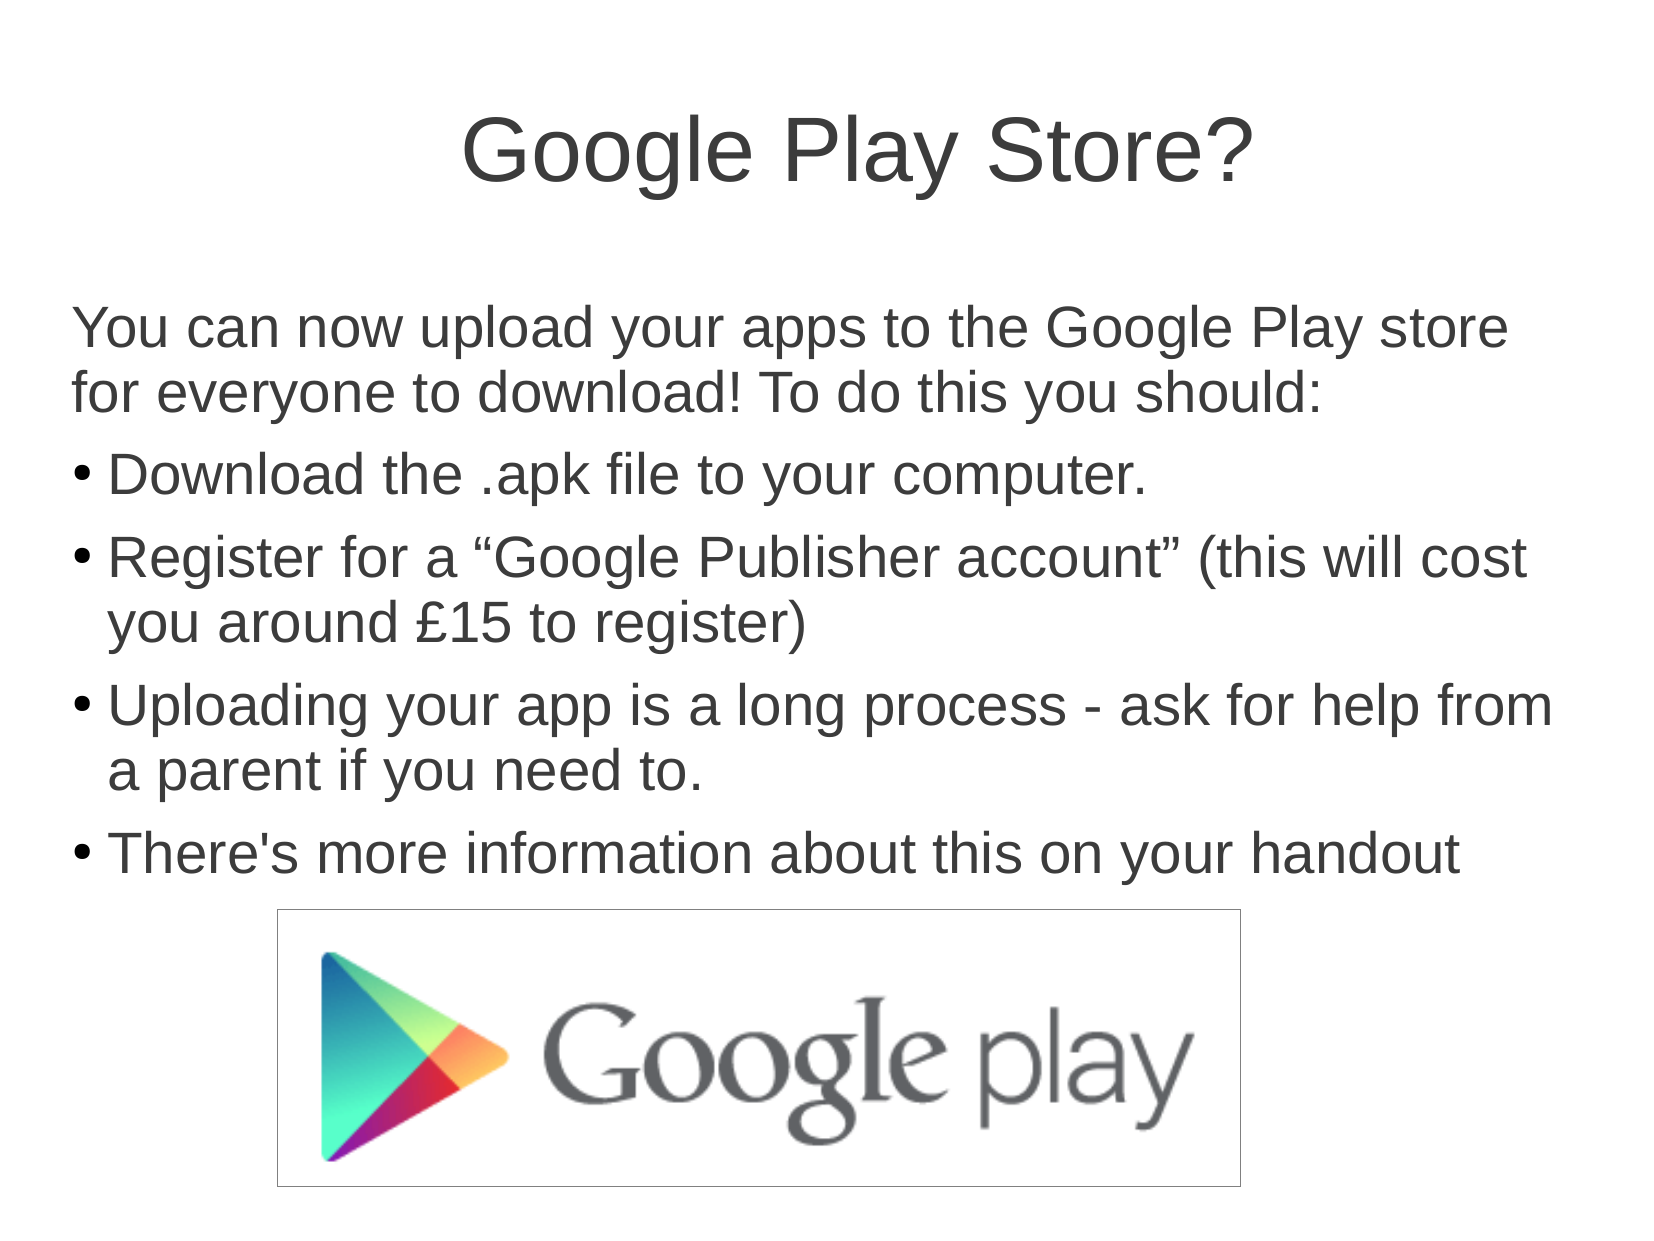

Google Play Store?
You can now upload your apps to the Google Play store for everyone to download! To do this you should:
Download the .apk file to your computer.
Register for a “Google Publisher account” (this will cost you around £15 to register)
Uploading your app is a long process - ask for help from a parent if you need to.
There's more information about this on your handout